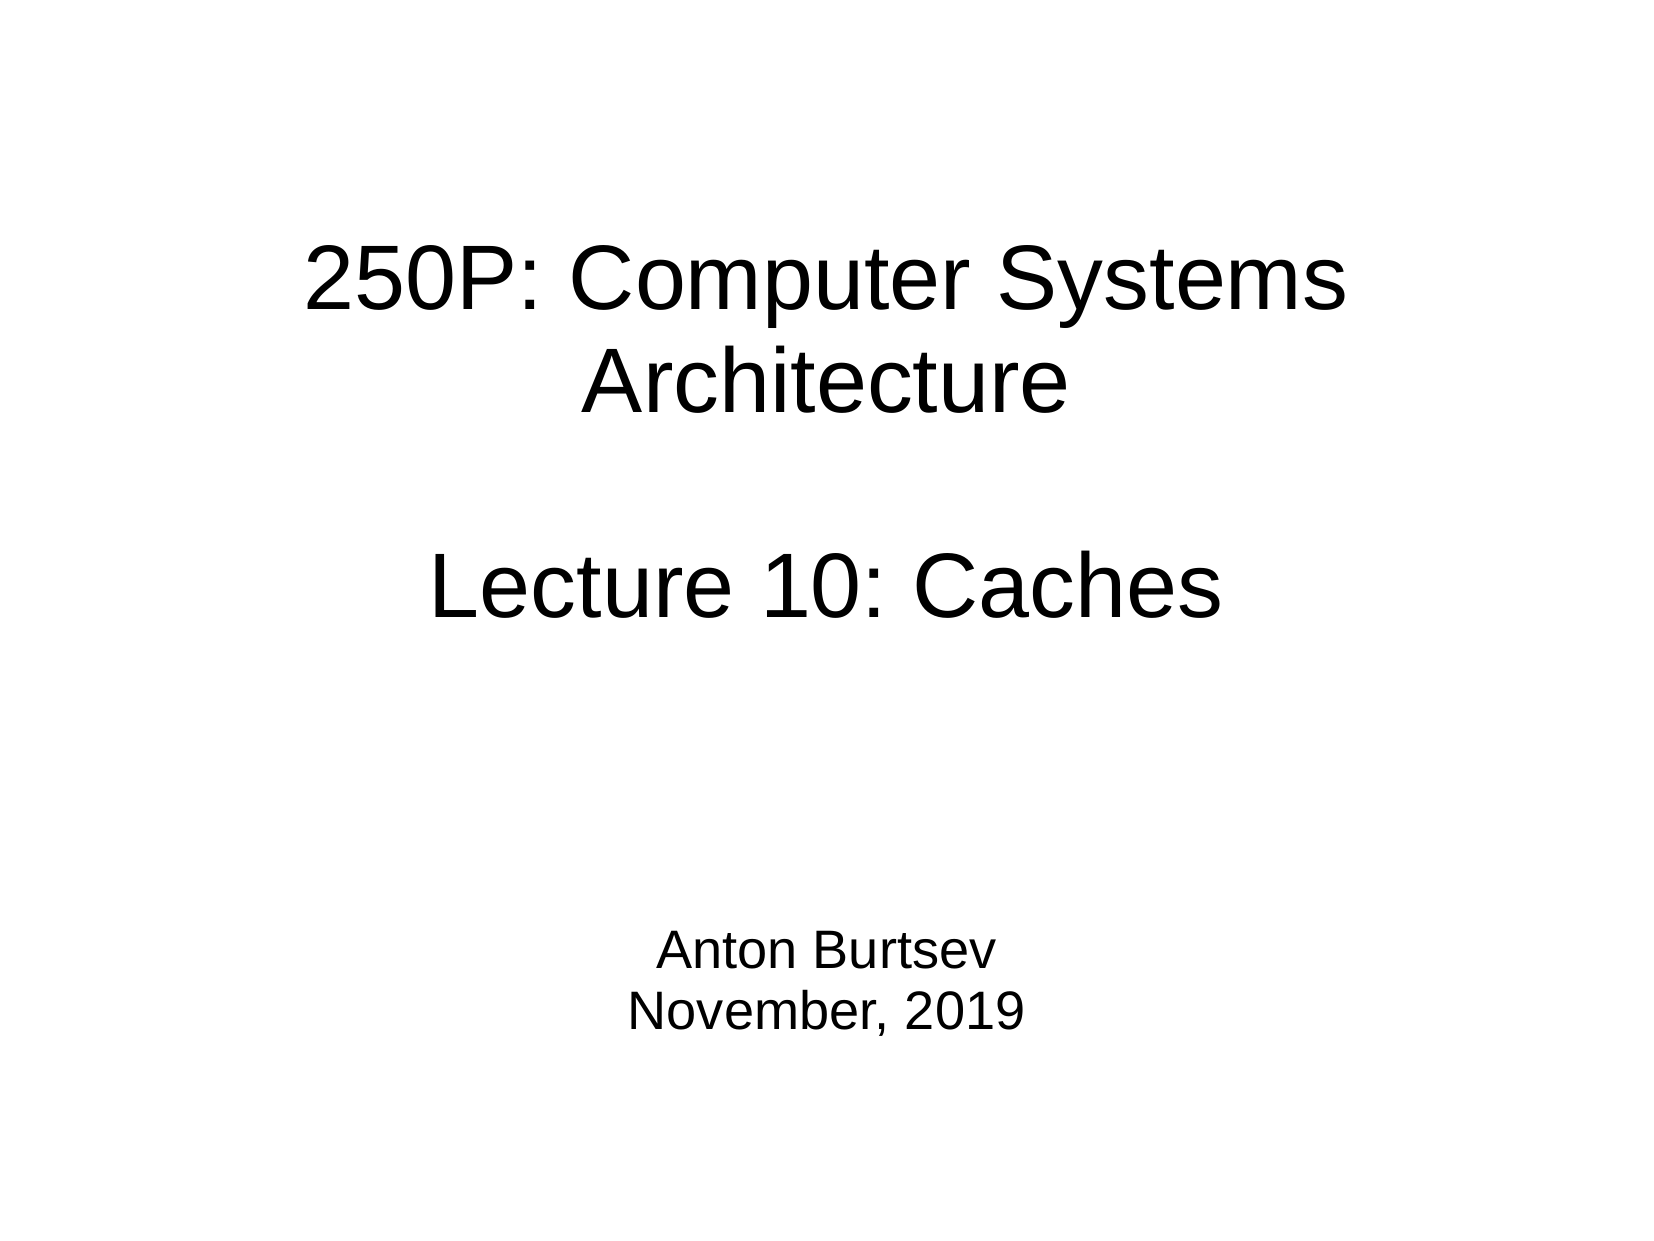

# 250P: Computer Systems Architecture Lecture 10: Caches
Anton Burtsev
November, 2019